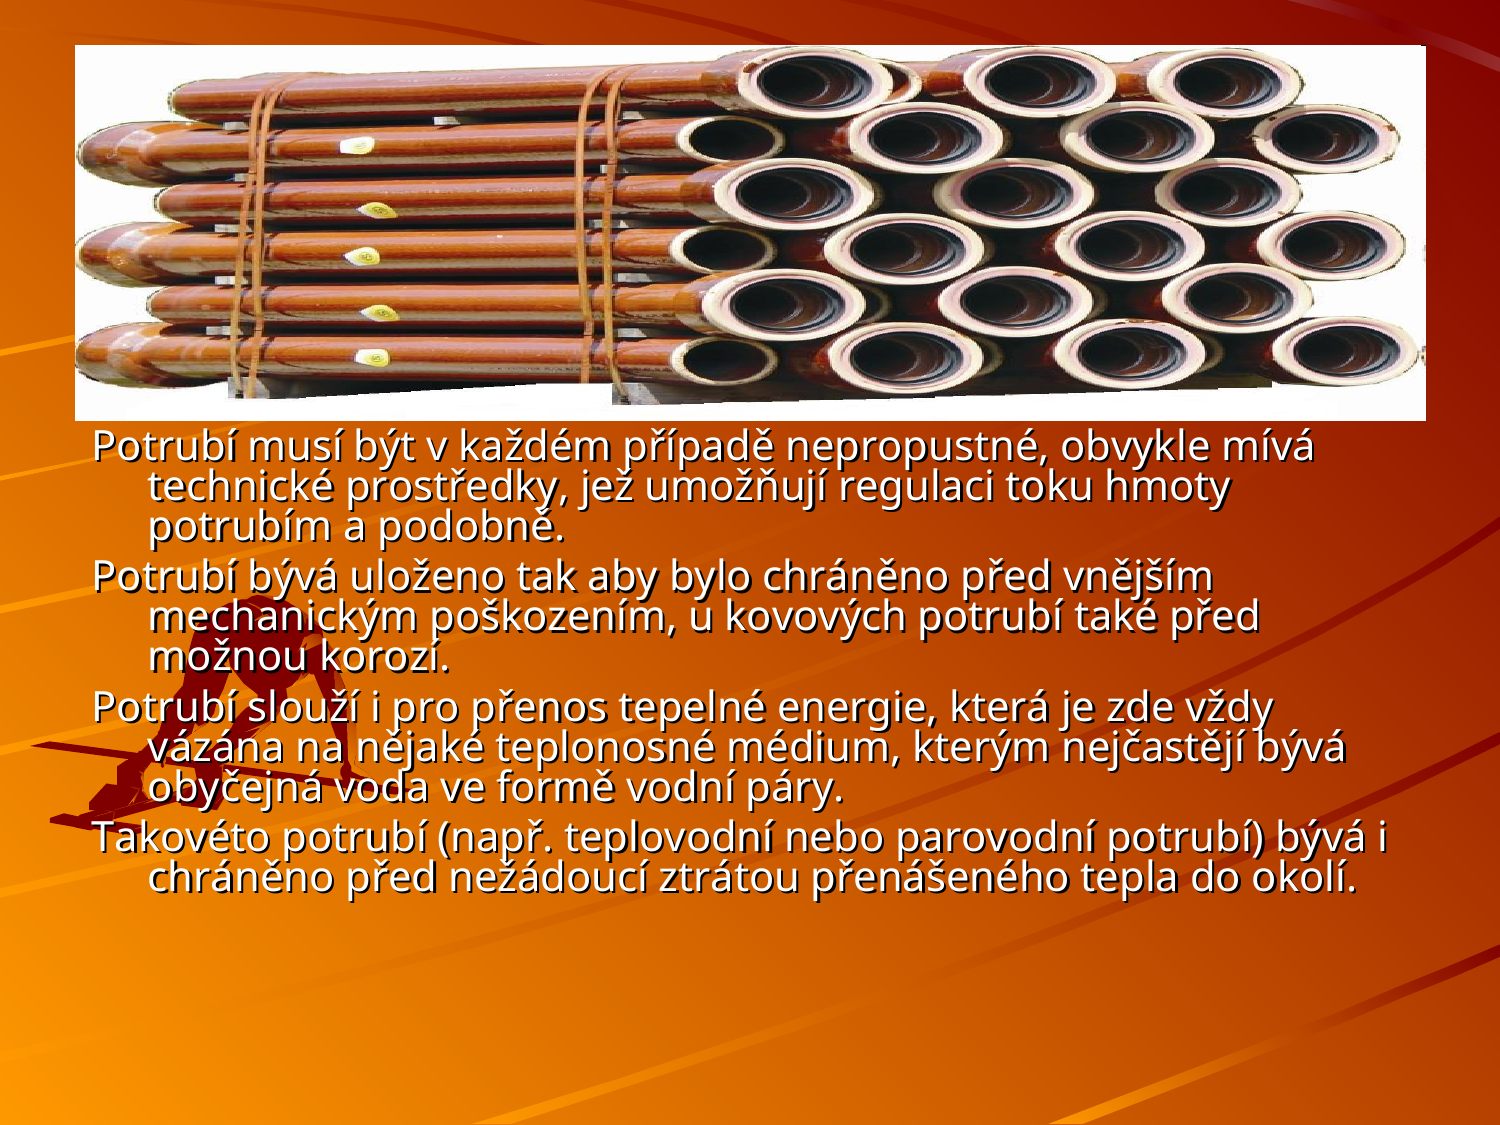

# Potrubí musí být v každém případě nepropustné, obvykle mívá technické prostředky, jež umožňují regulaci toku hmoty potrubím a podobně.
Potrubí bývá uloženo tak aby bylo chráněno před vnějším mechanickým poškozením, u kovových potrubí také před možnou korozí.
Potrubí slouží i pro přenos tepelné energie, která je zde vždy vázána na nějaké teplonosné médium, kterým nejčastějí bývá obyčejná voda ve formě vodní páry.
Takovéto potrubí (např. teplovodní nebo parovodní potrubí) bývá i chráněno před nežádoucí ztrátou přenášeného tepla do okolí.